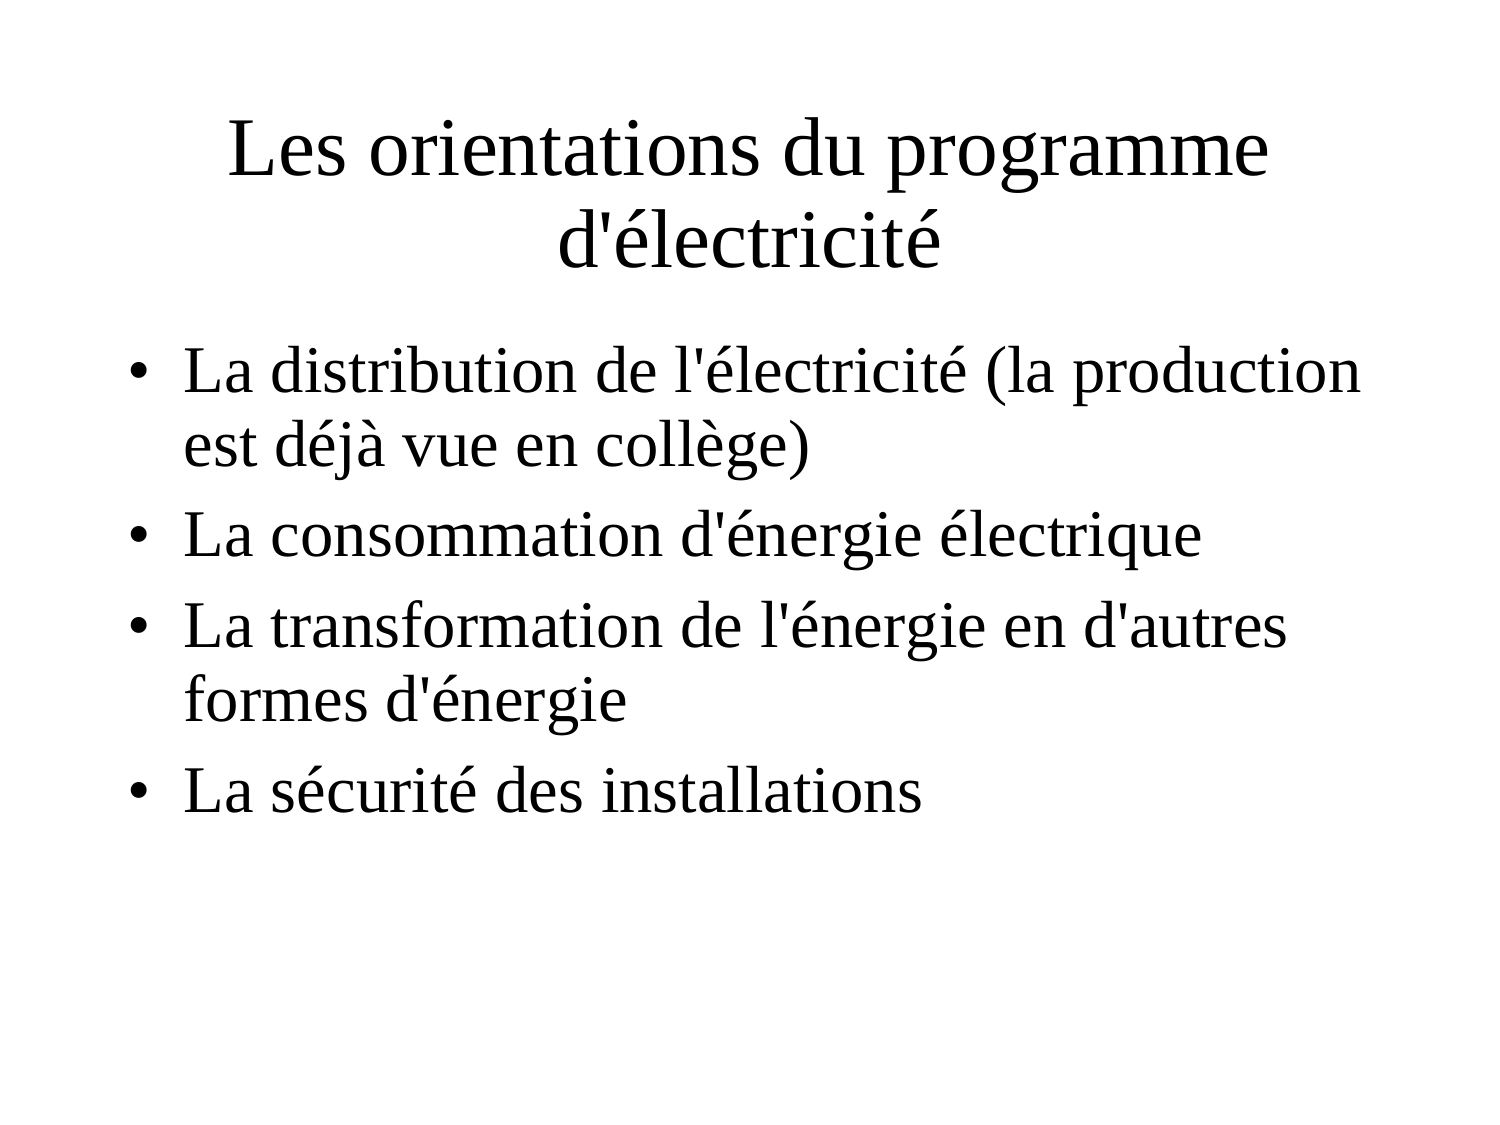

# Les orientations du programme d'électricité
La distribution de l'électricité (la production est déjà vue en collège)
La consommation d'énergie électrique
La transformation de l'énergie en d'autres formes d'énergie
La sécurité des installations